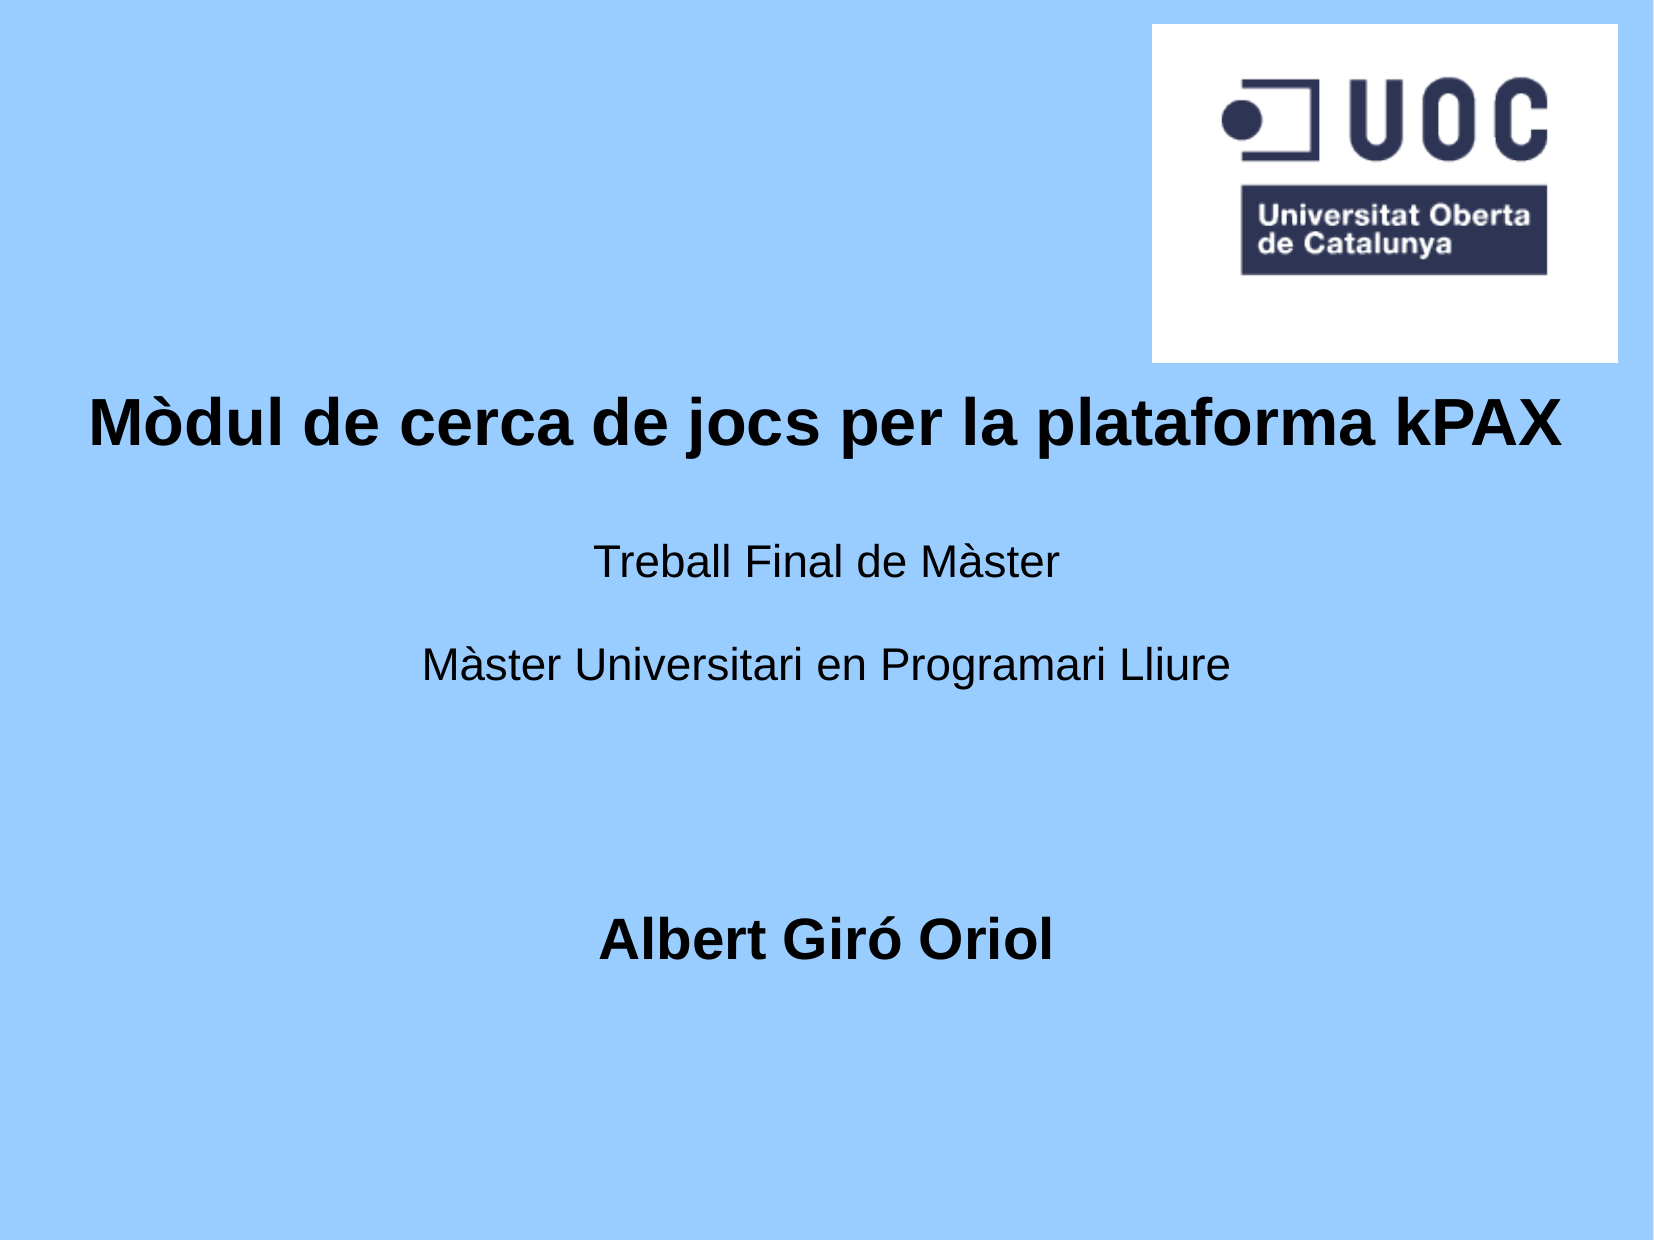

# Mòdul de cerca de jocs per la plataforma kPAX
Treball Final de Màster
Màster Universitari en Programari Lliure
Albert Giró Oriol